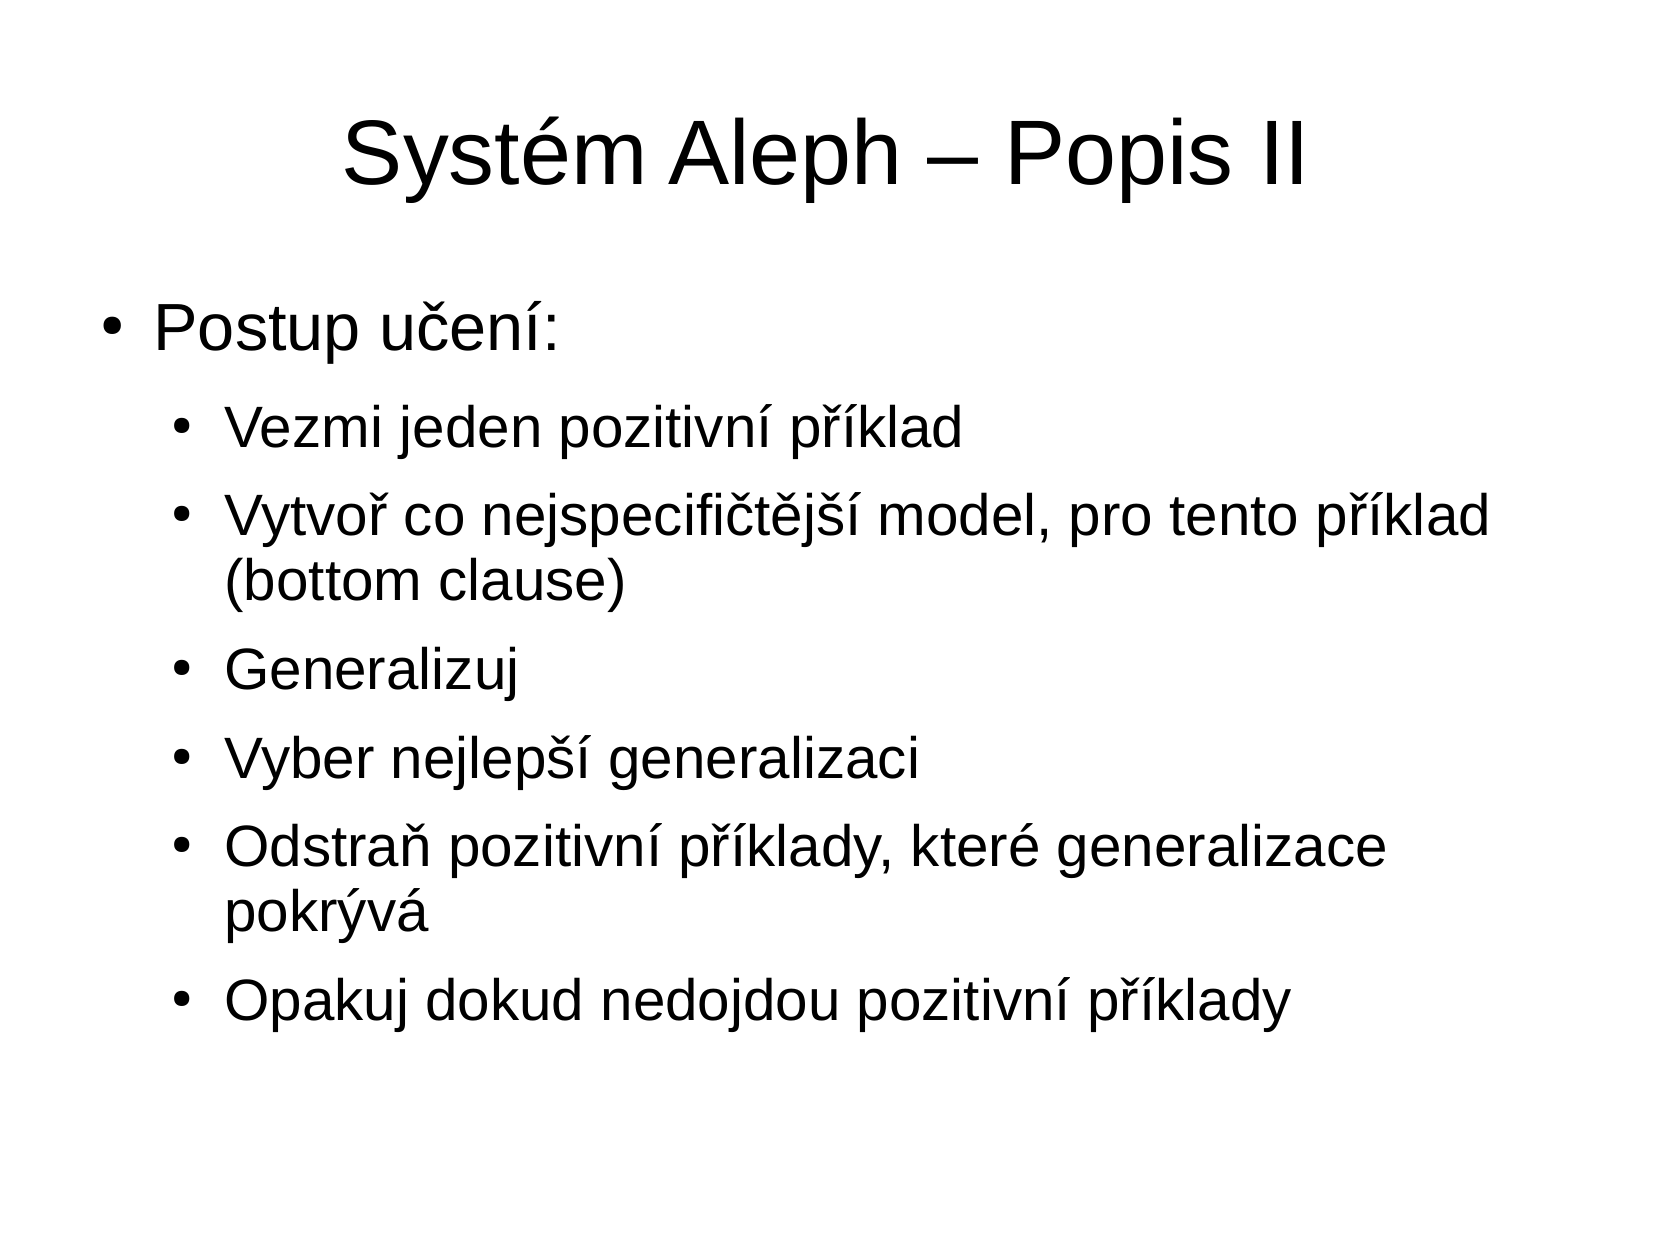

# Systém Aleph – Popis II
Postup učení:
Vezmi jeden pozitivní příklad
Vytvoř co nejspecifičtější model, pro tento příklad (bottom clause)
Generalizuj
Vyber nejlepší generalizaci
Odstraň pozitivní příklady, které generalizace pokrývá
Opakuj dokud nedojdou pozitivní příklady